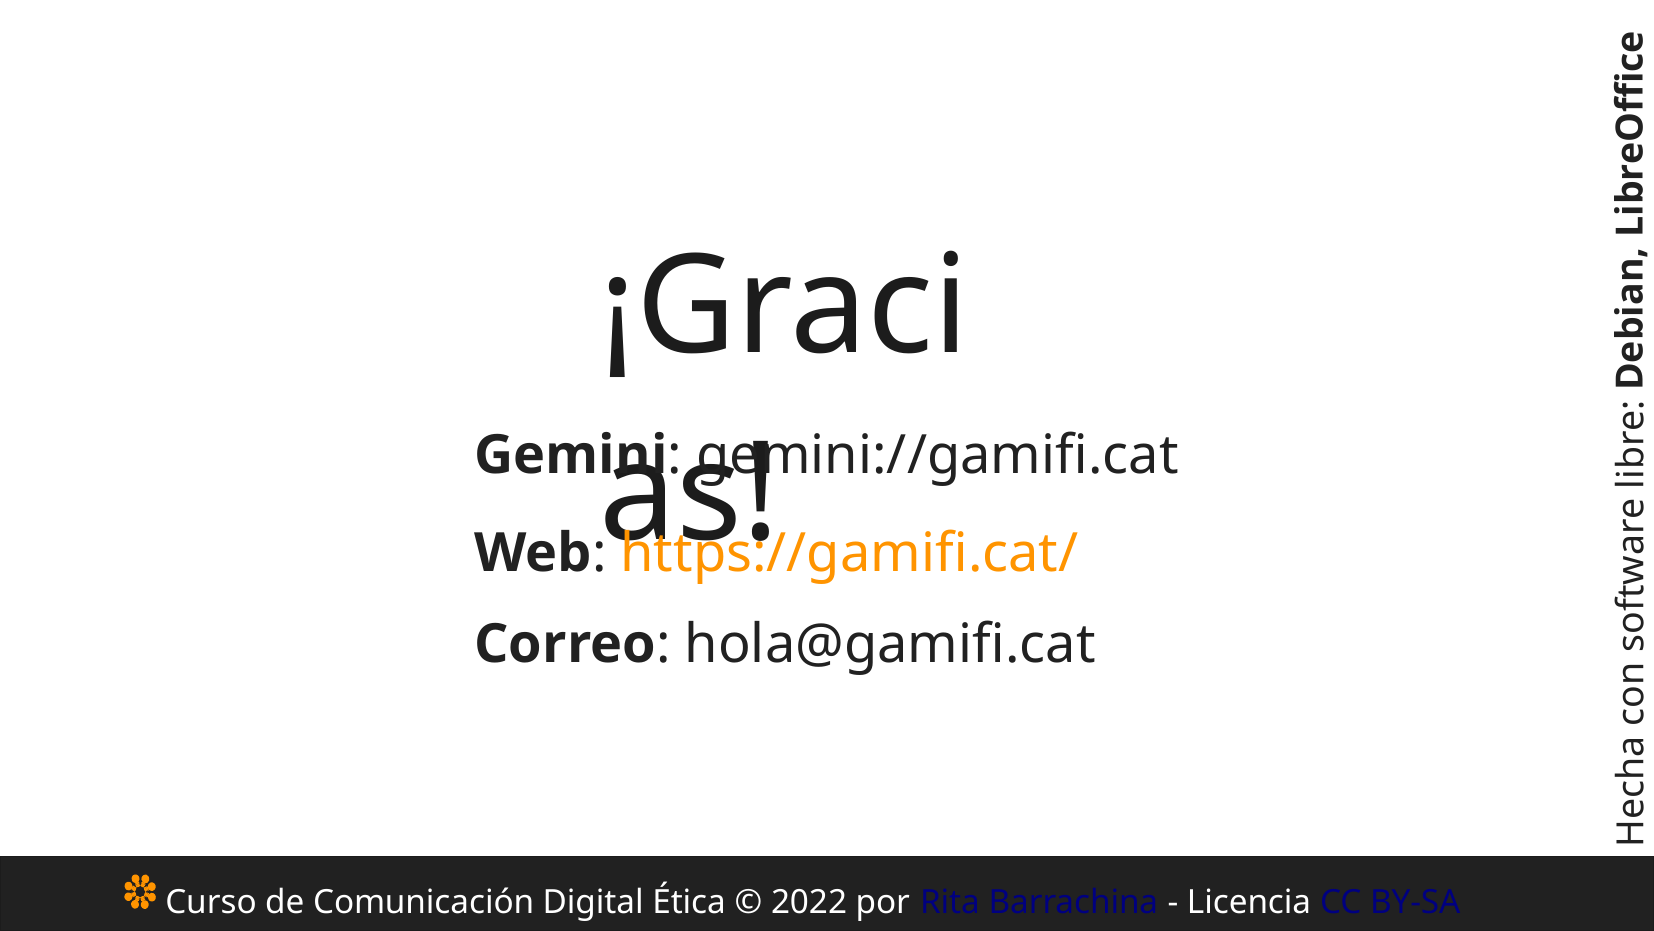

¡Gracias!
Hecha con software libre: Debian, LibreOffice
Gemini: gemini://gamifi.cat
Web: https://gamifi.cat/
Correo: hola@gamifi.cat
Curso de Comunicación Digital Ética © 2022 por Rita Barrachina - Licencia CC BY-SA